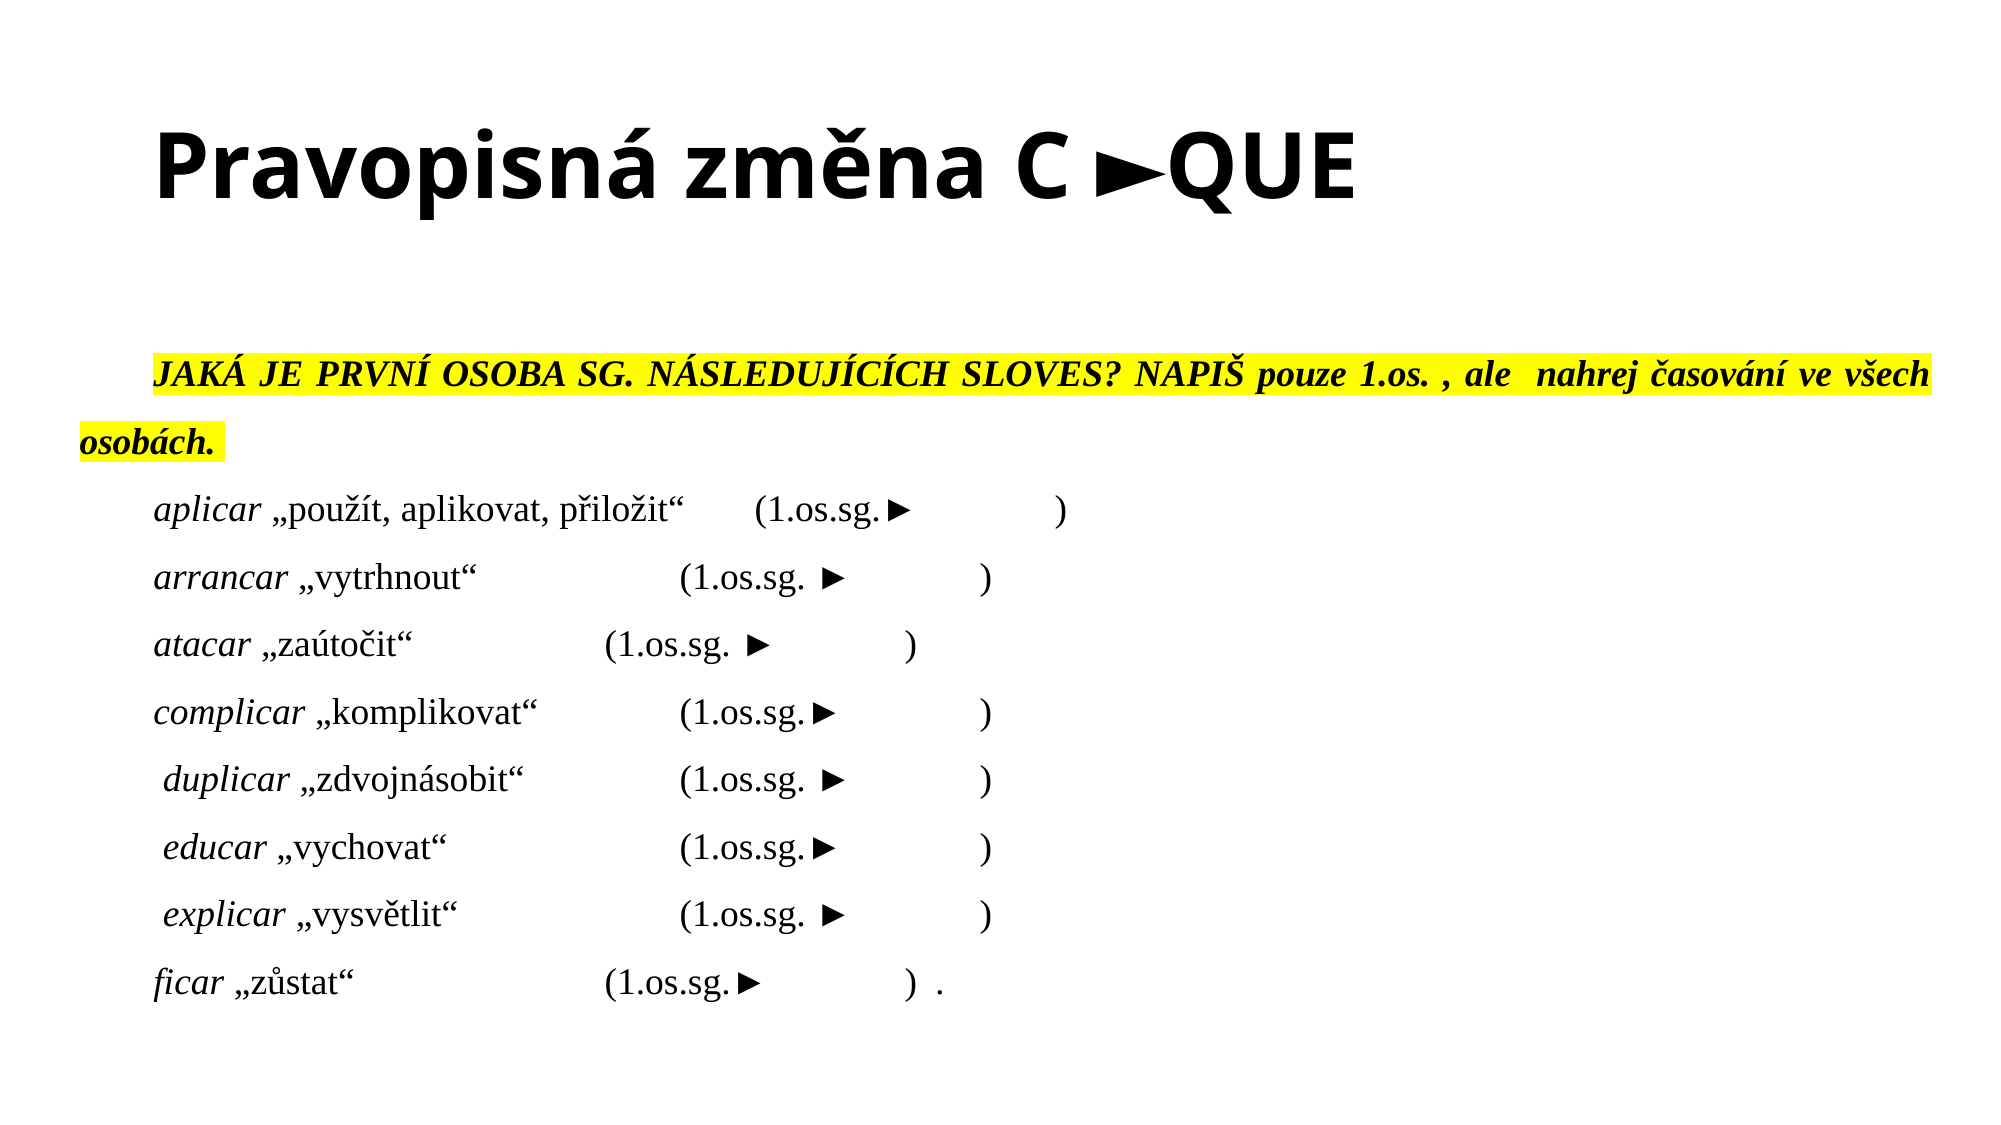

# Pravopisná změna C ►QUE
JAKÁ JE PRVNÍ OSOBA SG. NÁSLEDUJÍCÍCH SLOVES? NAPIŠ pouze 1.os. , ale nahrej časování ve všech osobách.
aplicar „použít, aplikovat, přiložit“ 	(1.os.sg.►		)
arrancar „vytrhnout“ 			(1.os.sg. ► 		)
atacar „zaútočit“ 			(1.os.sg. ►		)
complicar „komplikovat“ 		(1.os.sg.►		)
 duplicar „zdvojnásobit“ 		(1.os.sg. ►		)
 educar „vychovat“ 			(1.os.sg.►		)
 explicar „vysvětlit“ 			(1.os.sg. ► 		)
ficar „zůstat“ 				(1.os.sg.► 		) .